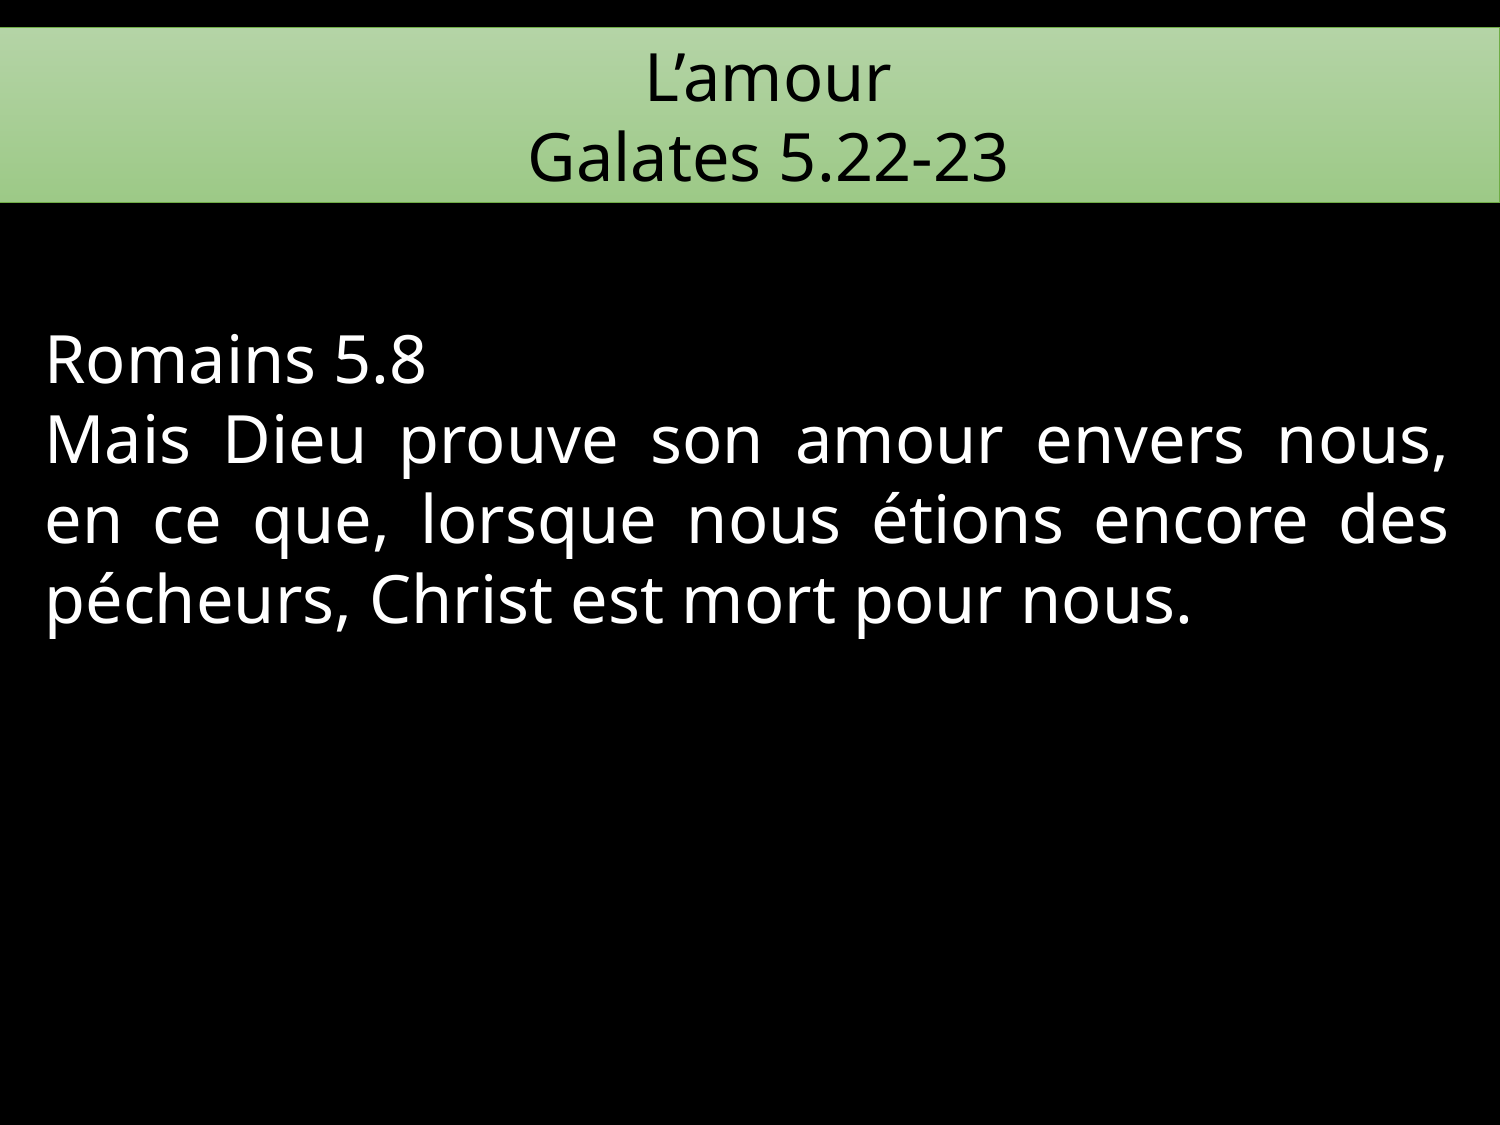

L’amour
Galates 5.22-23
Romains 5.8
Mais Dieu prouve son amour envers nous, en ce que, lorsque nous étions encore des pécheurs, Christ est mort pour nous.